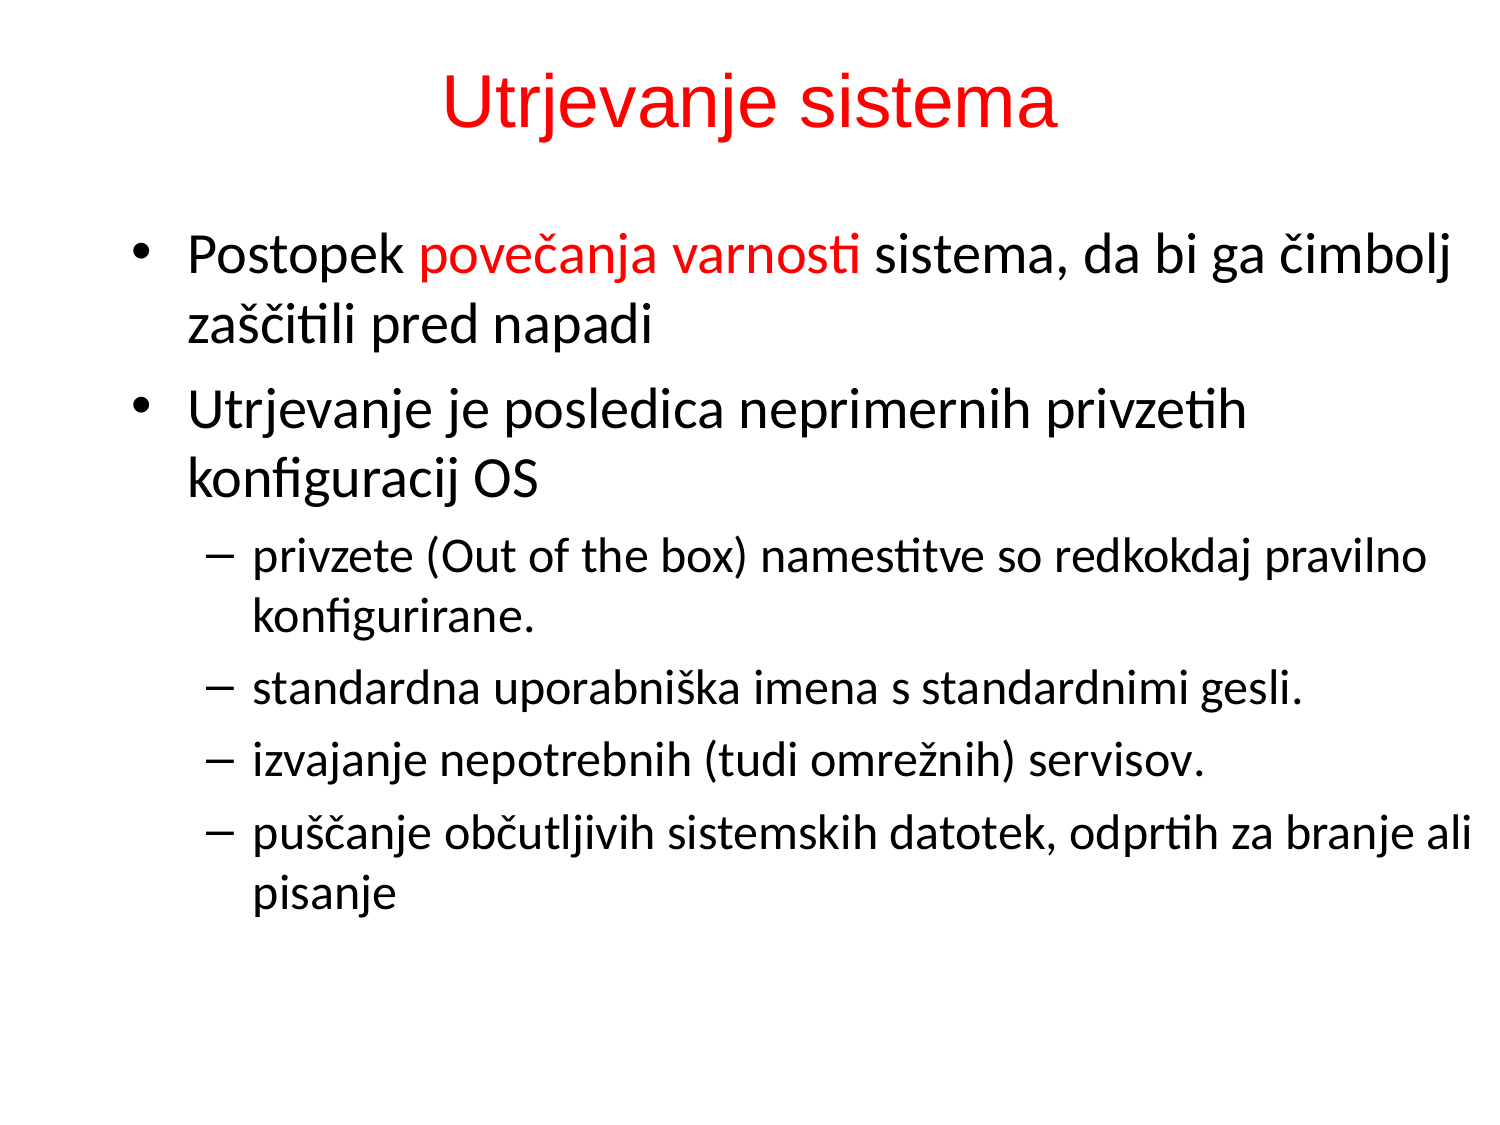

# Utrjevanje sistema
Postopek povečanja varnosti sistema, da bi ga čimbolj zaščitili pred napadi
Utrjevanje je posledica neprimernih privzetih konfiguracij OS
privzete (Out of the box) namestitve so redkokdaj pravilno konfigurirane.
standardna uporabniška imena s standardnimi gesli.
izvajanje nepotrebnih (tudi omrežnih) servisov.
puščanje občutljivih sistemskih datotek, odprtih za branje ali pisanje